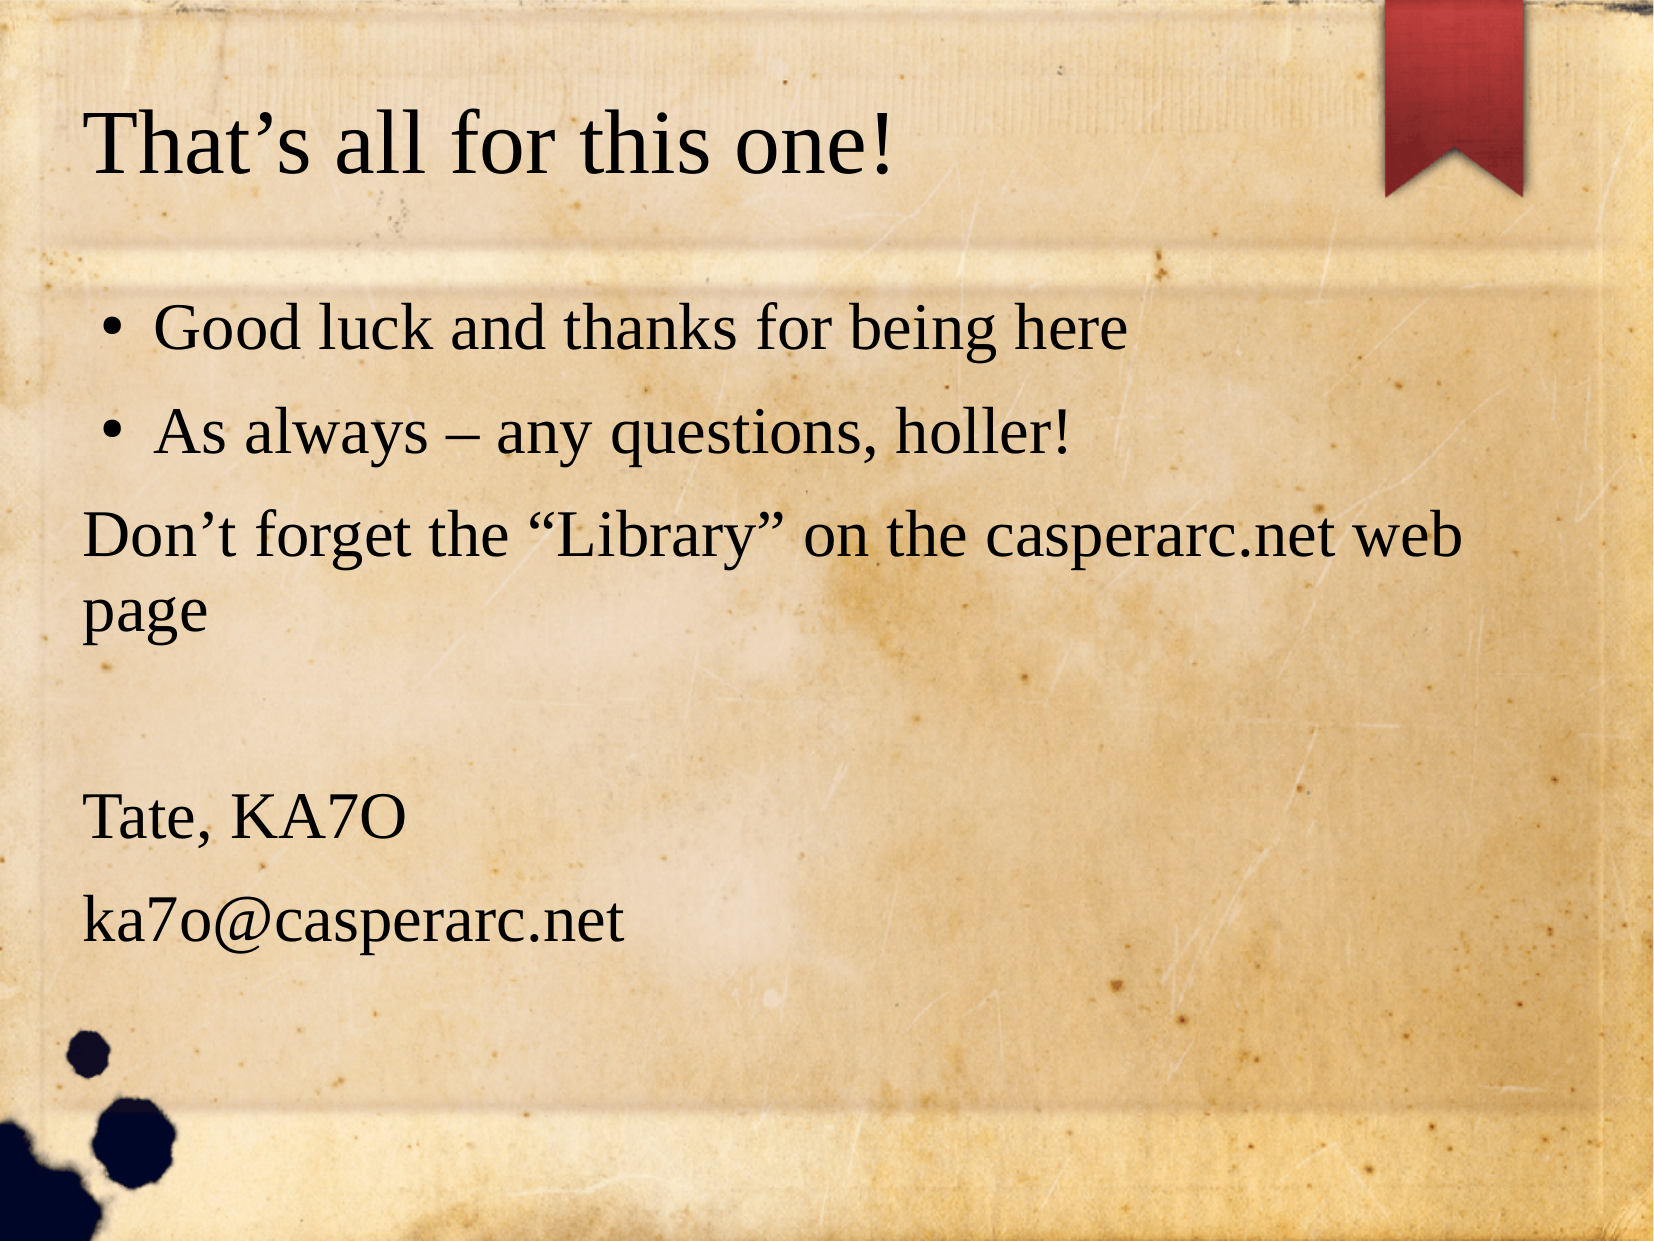

# That’s all for this one!
Good luck and thanks for being here
As always – any questions, holler!
Don’t forget the “Library” on the casperarc.net web page
Tate, KA7O
ka7o@casperarc.net